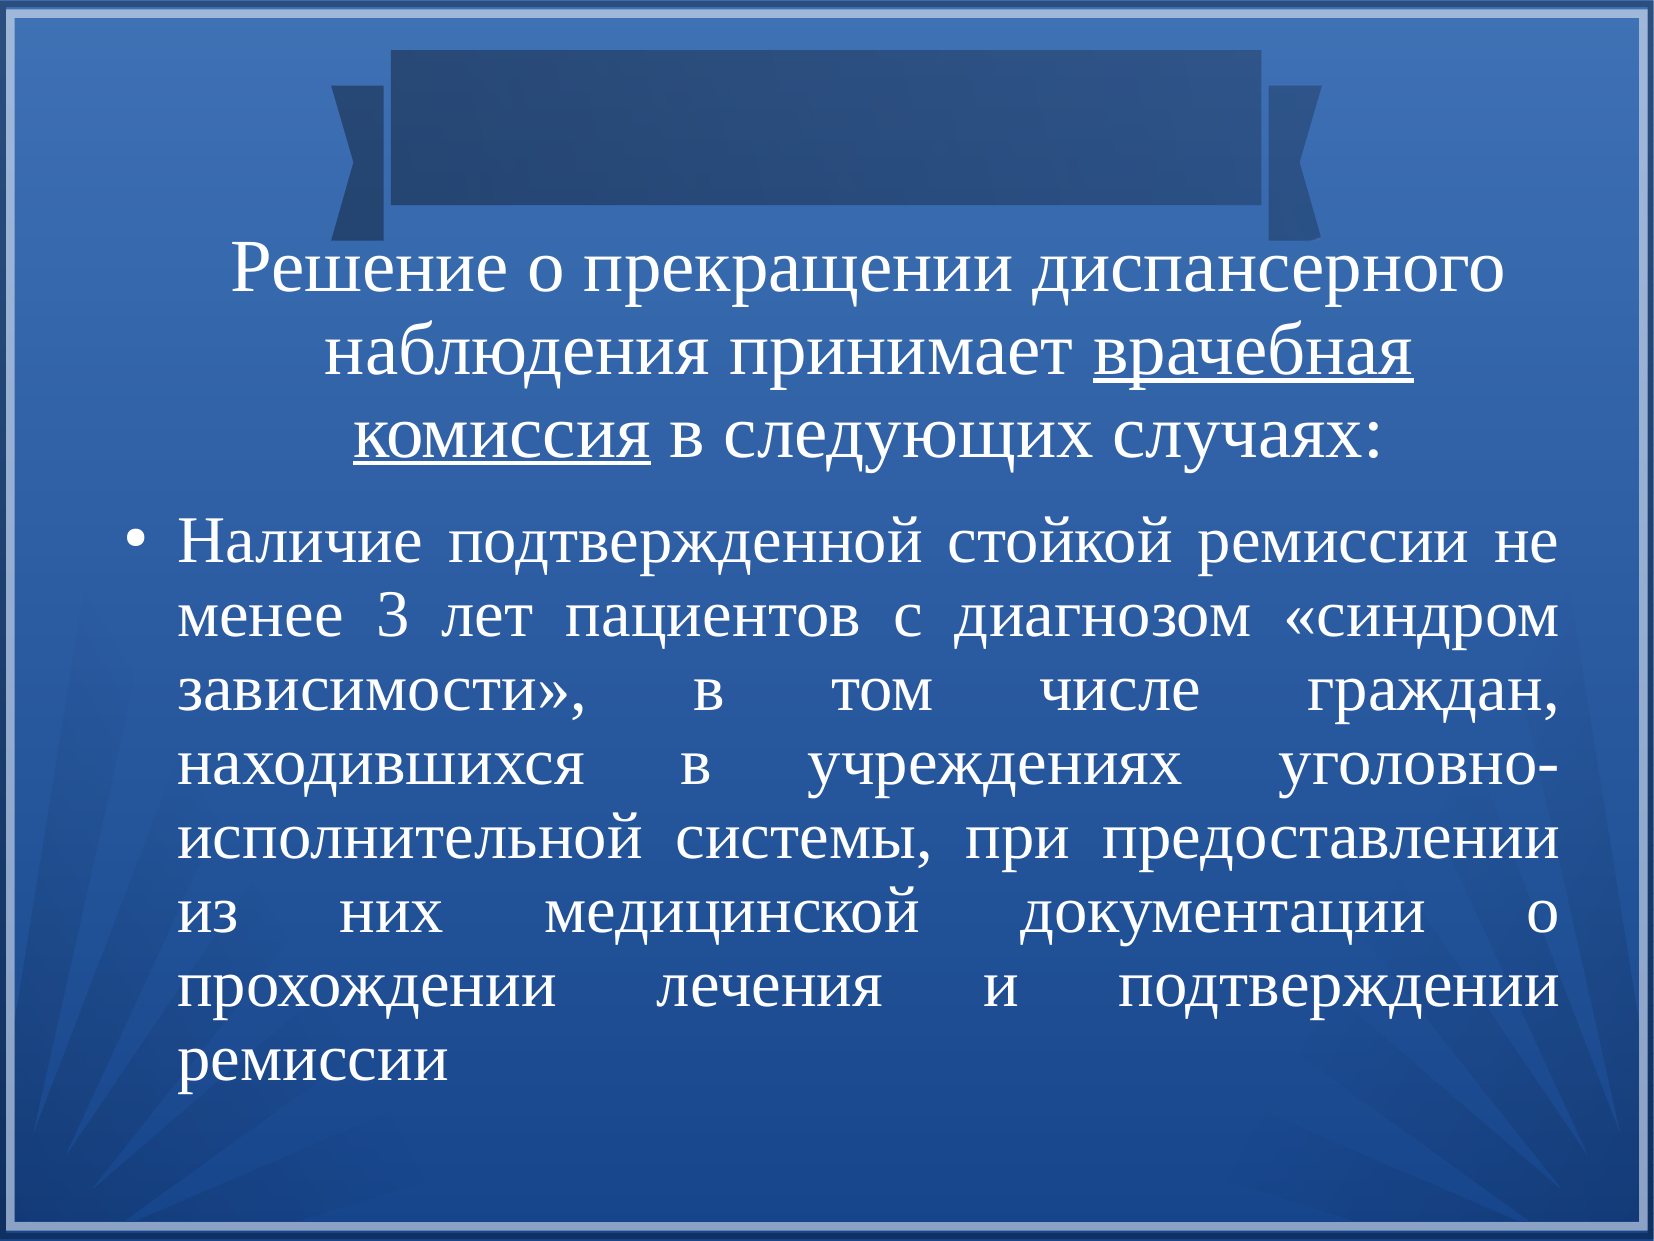

#
Решение о прекращении диспансерного наблюдения принимает врачебная комиссия в следующих случаях:
Наличие подтвержденной стойкой ремиссии не менее 3 лет пациентов с диагнозом «синдром зависимости», в том числе граждан, находившихся в учреждениях уголовно-исполнительной системы, при предоставлении из них медицинской документации о прохождении лечения и подтверждении ремиссии